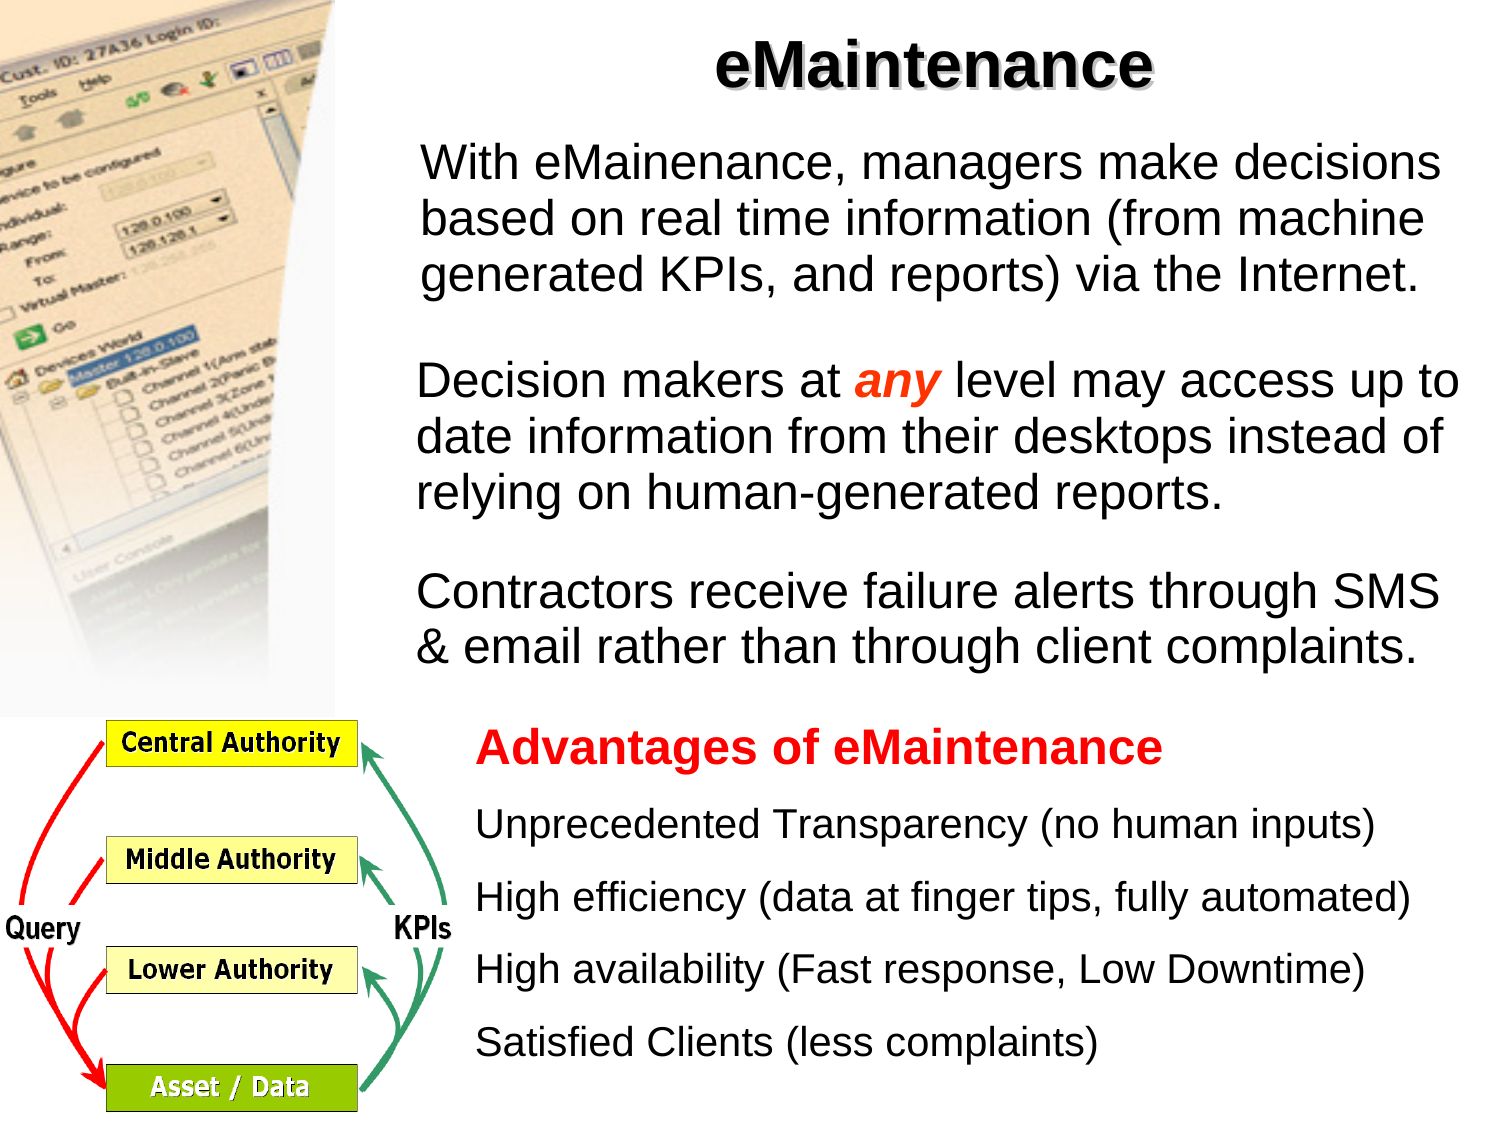

eMaintenance
With eMainenance, managers make decisions based on real time information (from machine generated KPIs, and reports) via the Internet.
Decision makers at any level may access up to date information from their desktops instead of relying on human-generated reports.
Contractors receive failure alerts through SMS & email rather than through client complaints.
Advantages of eMaintenance
Unprecedented Transparency (no human inputs)
High efficiency (data at finger tips, fully automated)
High availability (Fast response, Low Downtime)
Satisfied Clients (less complaints)